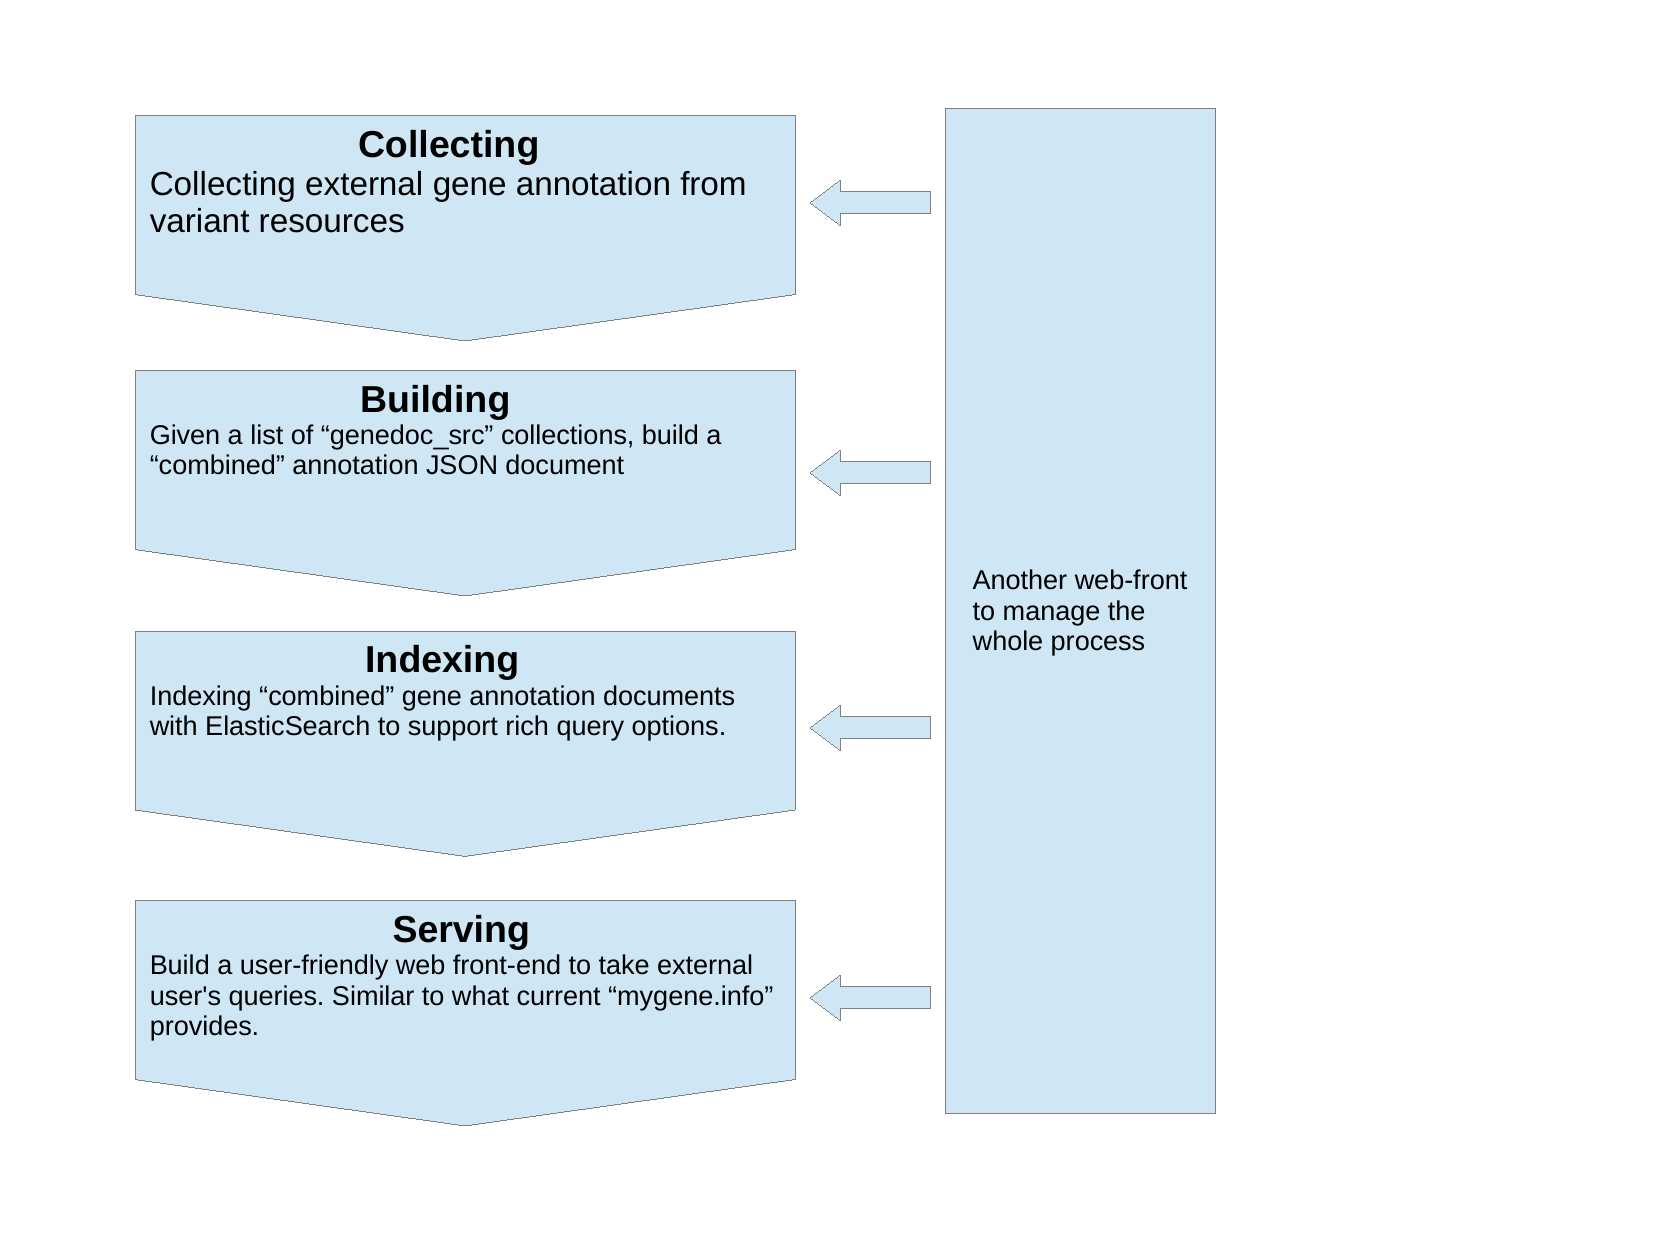

Another web-front to manage the whole process
Collecting
Collecting external gene annotation from variant resources
Building
Given a list of “genedoc_src” collections, build a “combined” annotation JSON document
Indexing
Indexing “combined” gene annotation documents with ElasticSearch to support rich query options.
Serving
Build a user-friendly web front-end to take external user's queries. Similar to what current “mygene.info” provides.